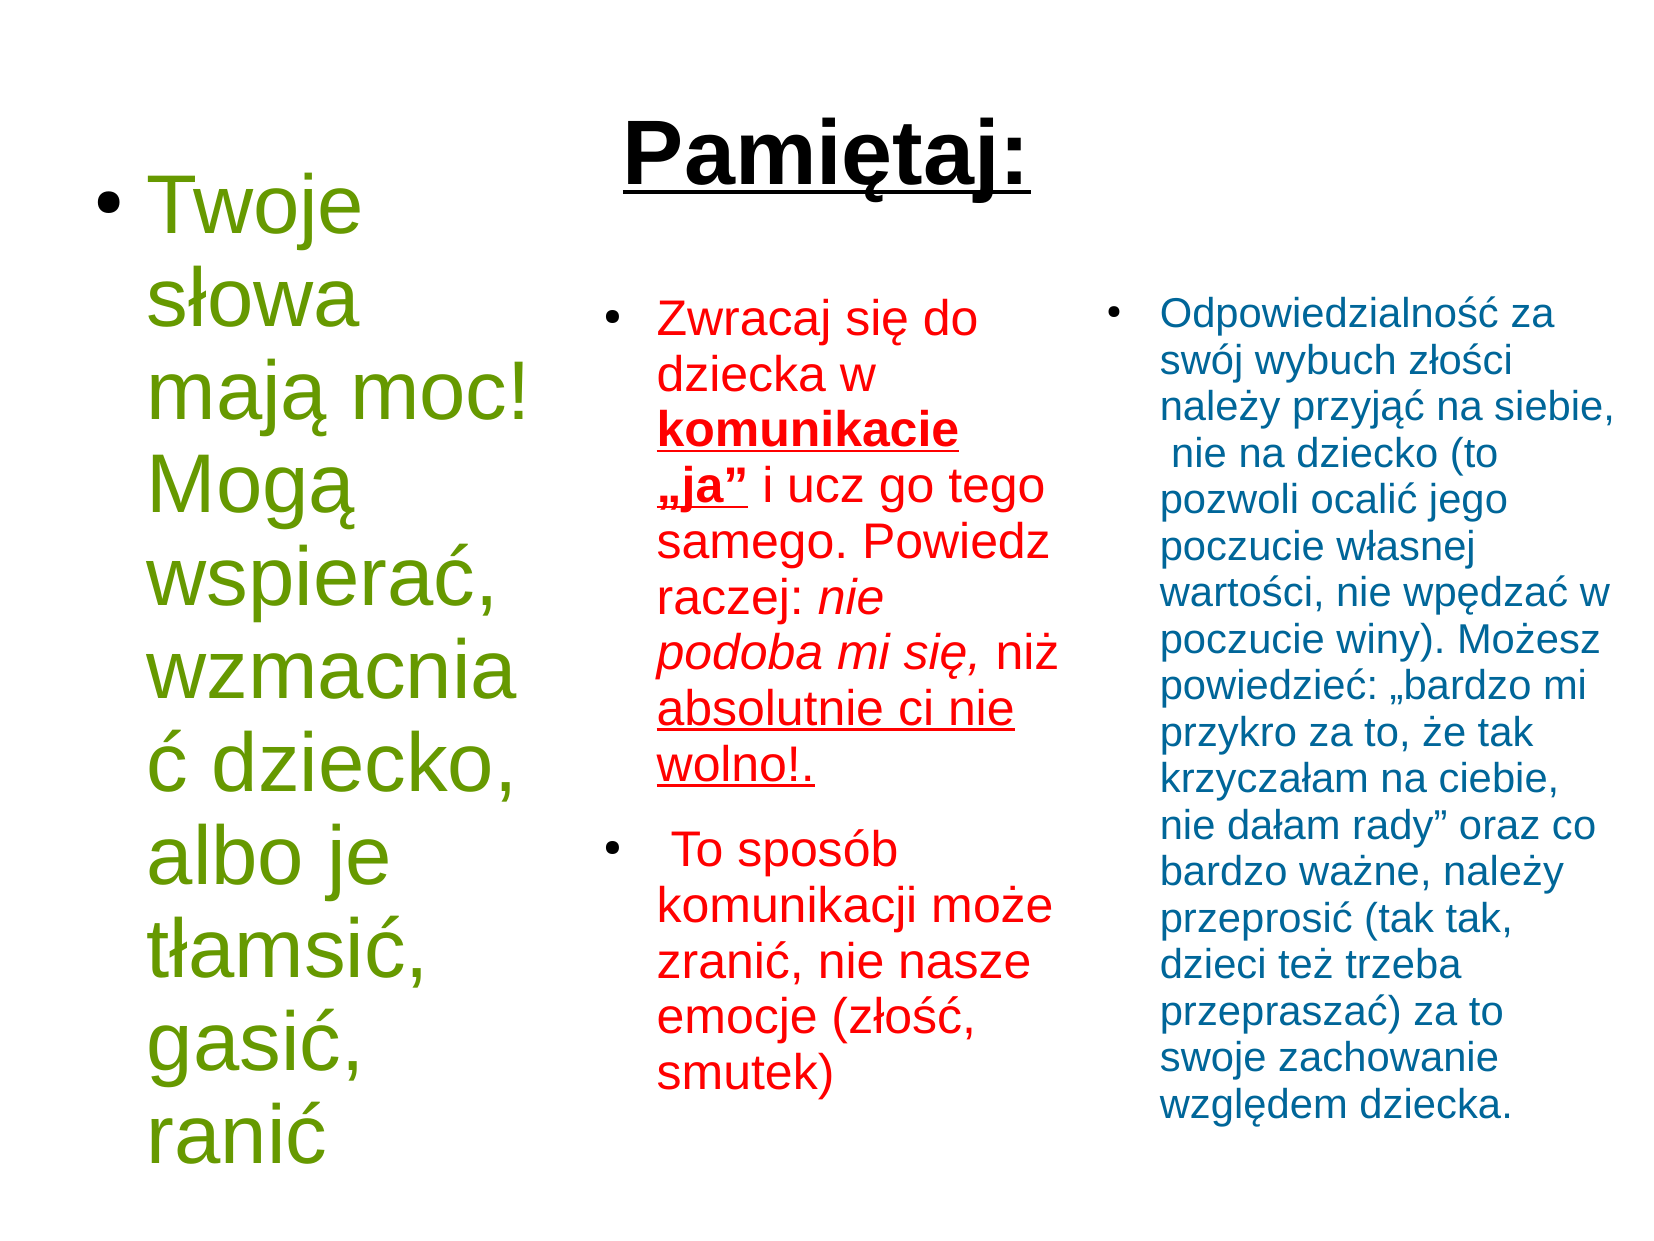

# Pamiętaj:
Twoje słowa mają moc! Mogą wspierać, wzmacniać dziecko, albo je tłamsić, gasić, ranić
Zwracaj się do dziecka w komunikacie „ja” i ucz go tego samego. Powiedz raczej: nie podoba mi się, niż absolutnie ci nie wolno!.
 To sposób komunikacji może zranić, nie nasze emocje (złość, smutek)
Odpowiedzialność za swój wybuch złości należy przyjąć na siebie, nie na dziecko (to pozwoli ocalić jego poczucie własnej wartości, nie wpędzać w poczucie winy). Możesz powiedzieć: „bardzo mi przykro za to, że tak krzyczałam na ciebie, nie dałam rady” oraz co bardzo ważne, należy przeprosić (tak tak, dzieci też trzeba przepraszać) za to swoje zachowanie względem dziecka.